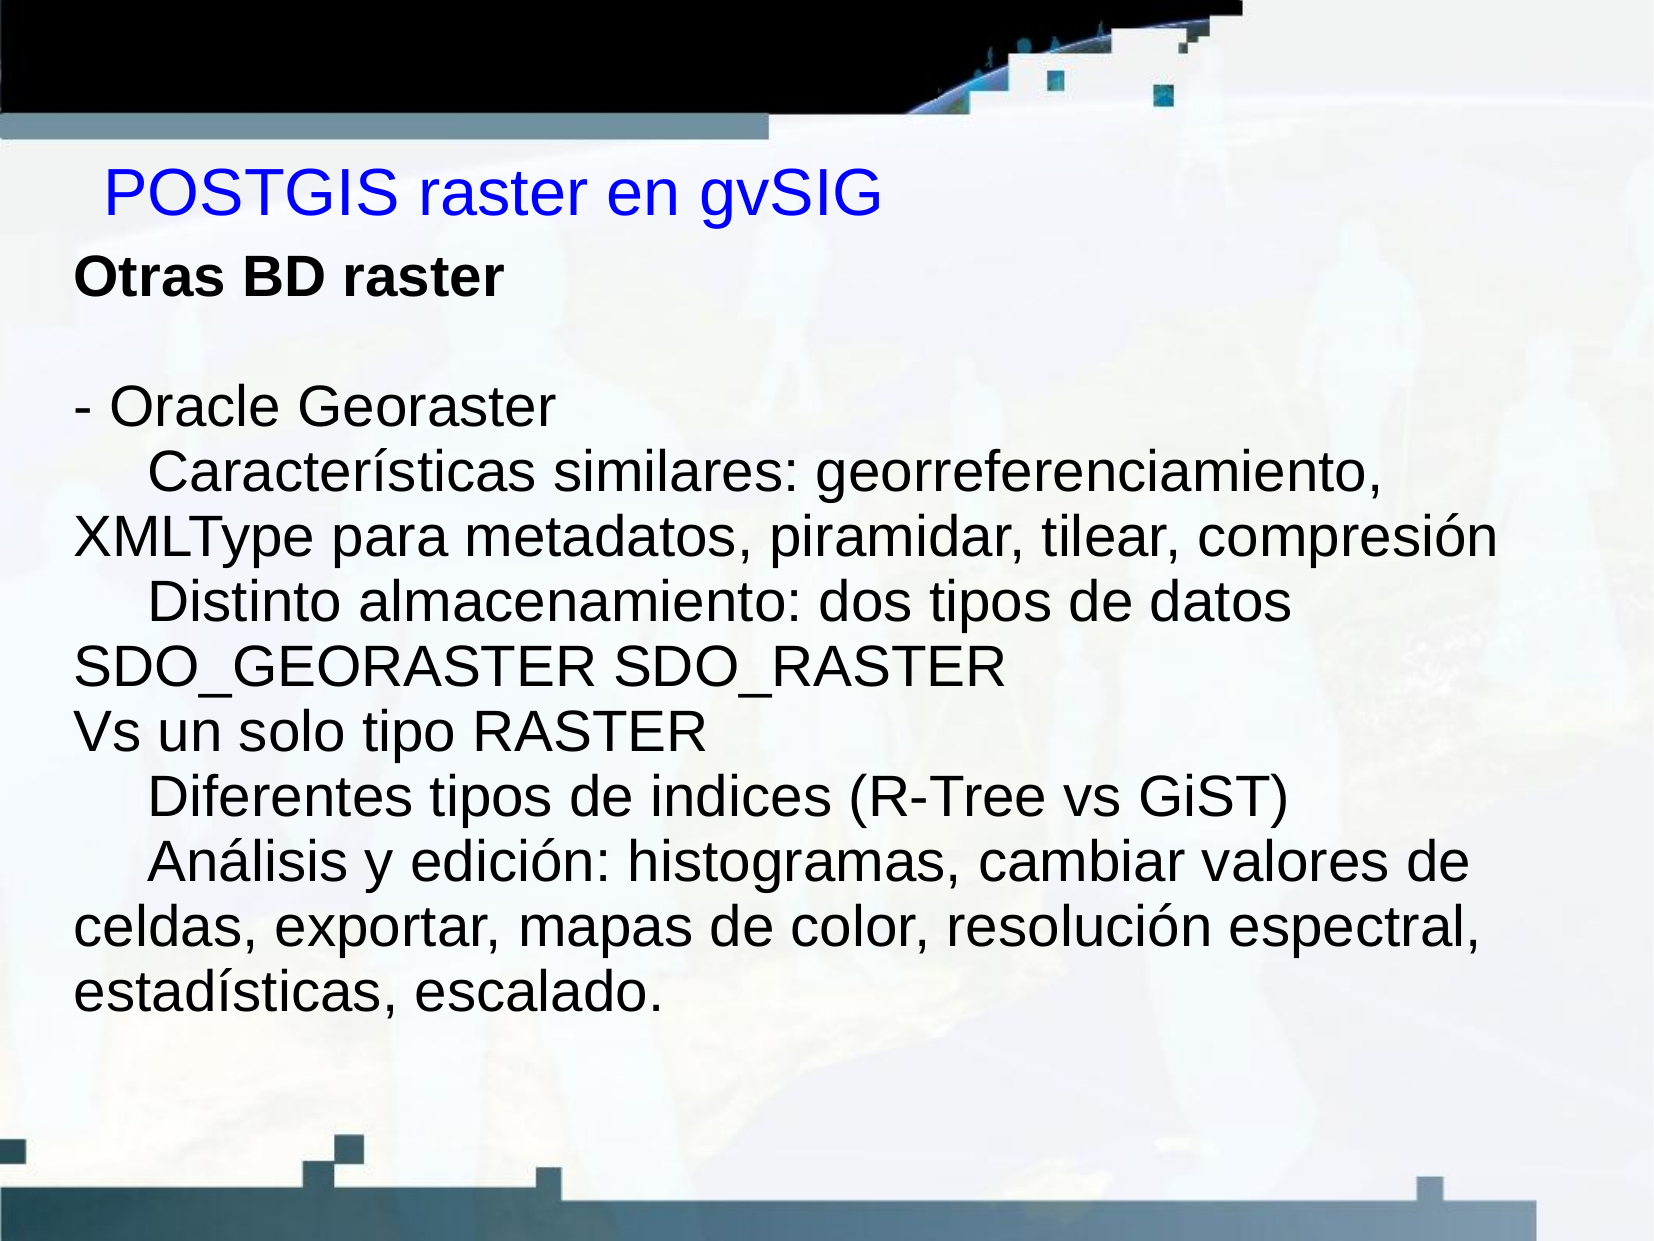

POSTGIS raster en gvSIG
Otras BD raster
- Oracle Georaster
	Características similares: georreferenciamiento, XMLType para metadatos, piramidar, tilear, compresión
	Distinto almacenamiento: dos tipos de datos SDO_GEORASTER SDO_RASTER
Vs un solo tipo RASTER
	Diferentes tipos de indices (R-Tree vs GiST)
	Análisis y edición: histogramas, cambiar valores de celdas, exportar, mapas de color, resolución espectral, estadísticas, escalado.